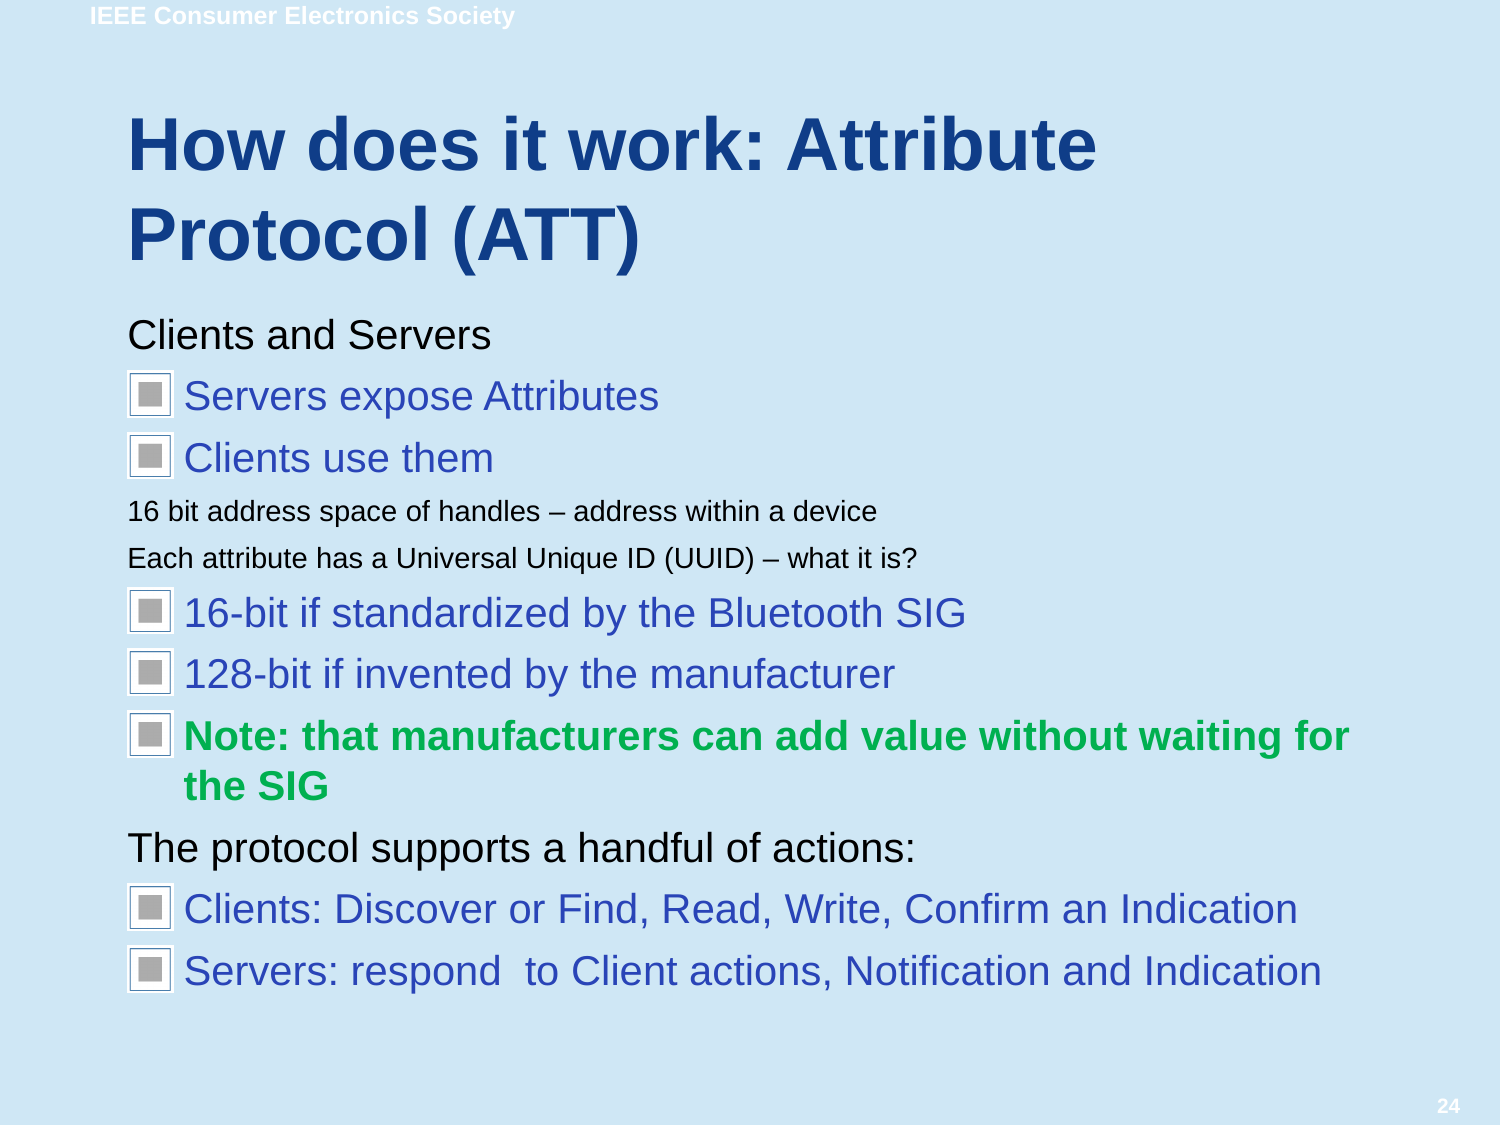

# How does it work: Attribute Protocol (ATT)
Clients and Servers
Servers expose Attributes
Clients use them
16 bit address space of handles – address within a device
Each attribute has a Universal Unique ID (UUID) – what it is?
16-bit if standardized by the Bluetooth SIG
128-bit if invented by the manufacturer
Note: that manufacturers can add value without waiting for the SIG
The protocol supports a handful of actions:
Clients: Discover or Find, Read, Write, Confirm an Indication
Servers: respond to Client actions, Notification and Indication